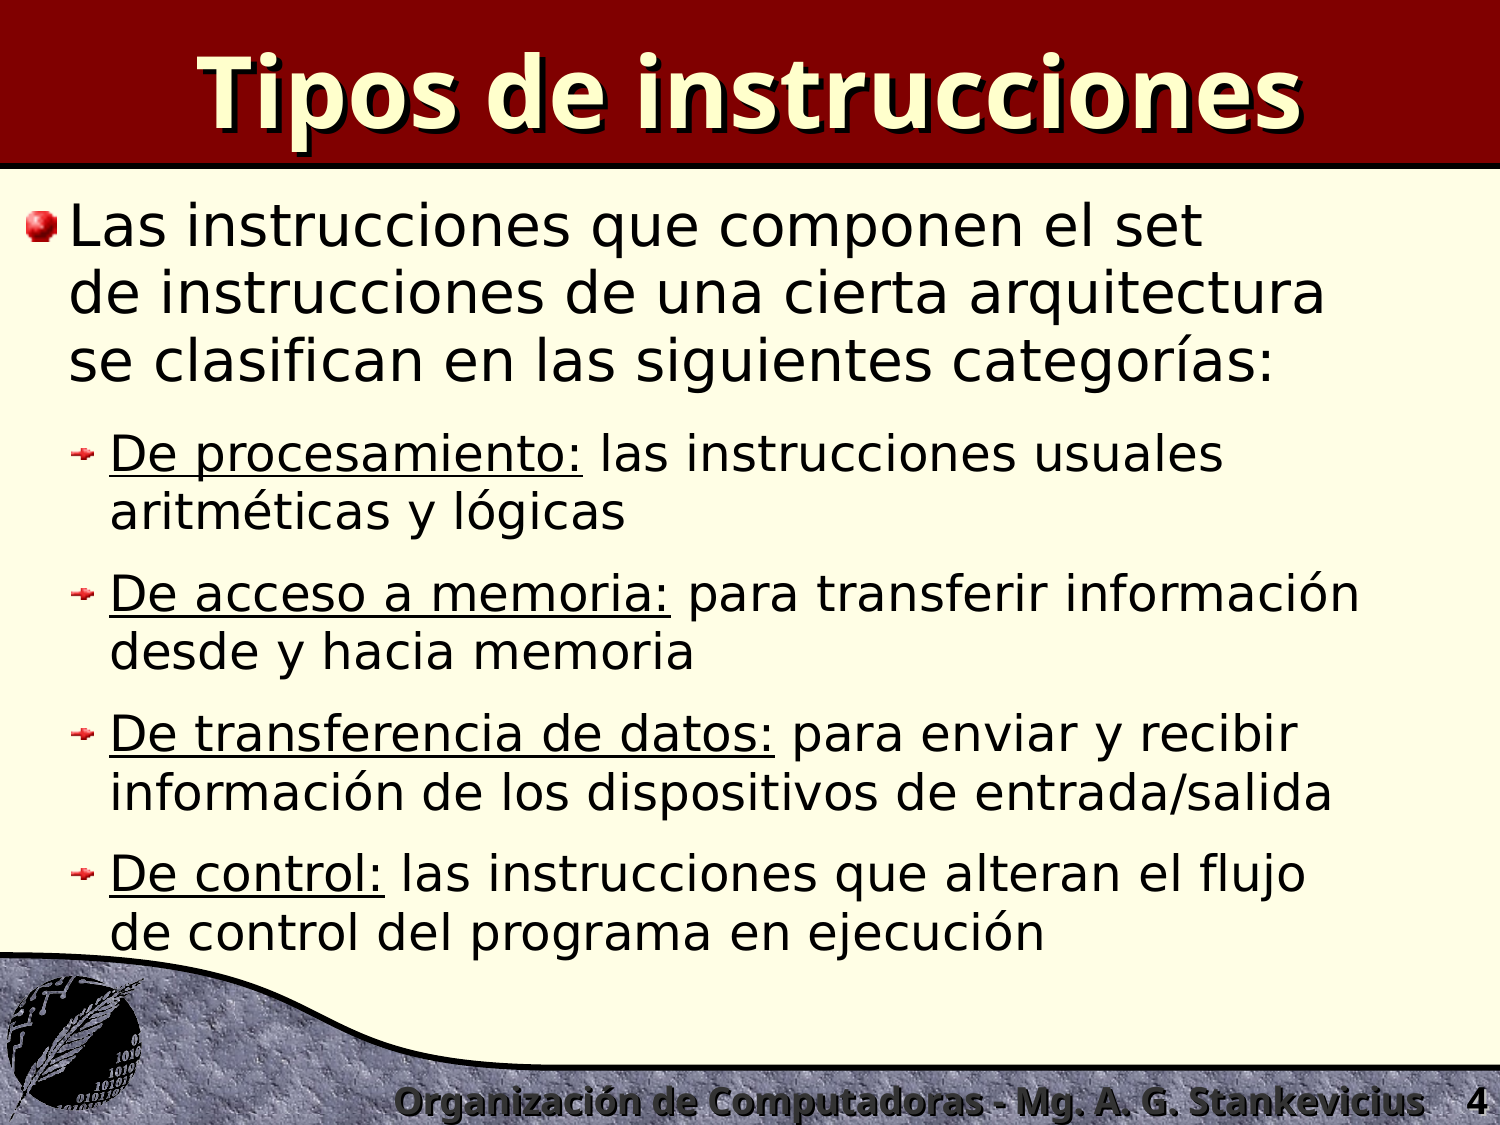

# Tipos de instrucciones
Las instrucciones que componen el set
de instrucciones de una cierta arquitectura
se clasifican en las siguientes categorías:
De procesamiento: las instrucciones usuales aritméticas y lógicas
De acceso a memoria: para transferir información desde y hacia memoria
De transferencia de datos: para enviar y recibir información de los dispositivos de entrada/salida
De control: las instrucciones que alteran el flujo
de control del programa en ejecución
4